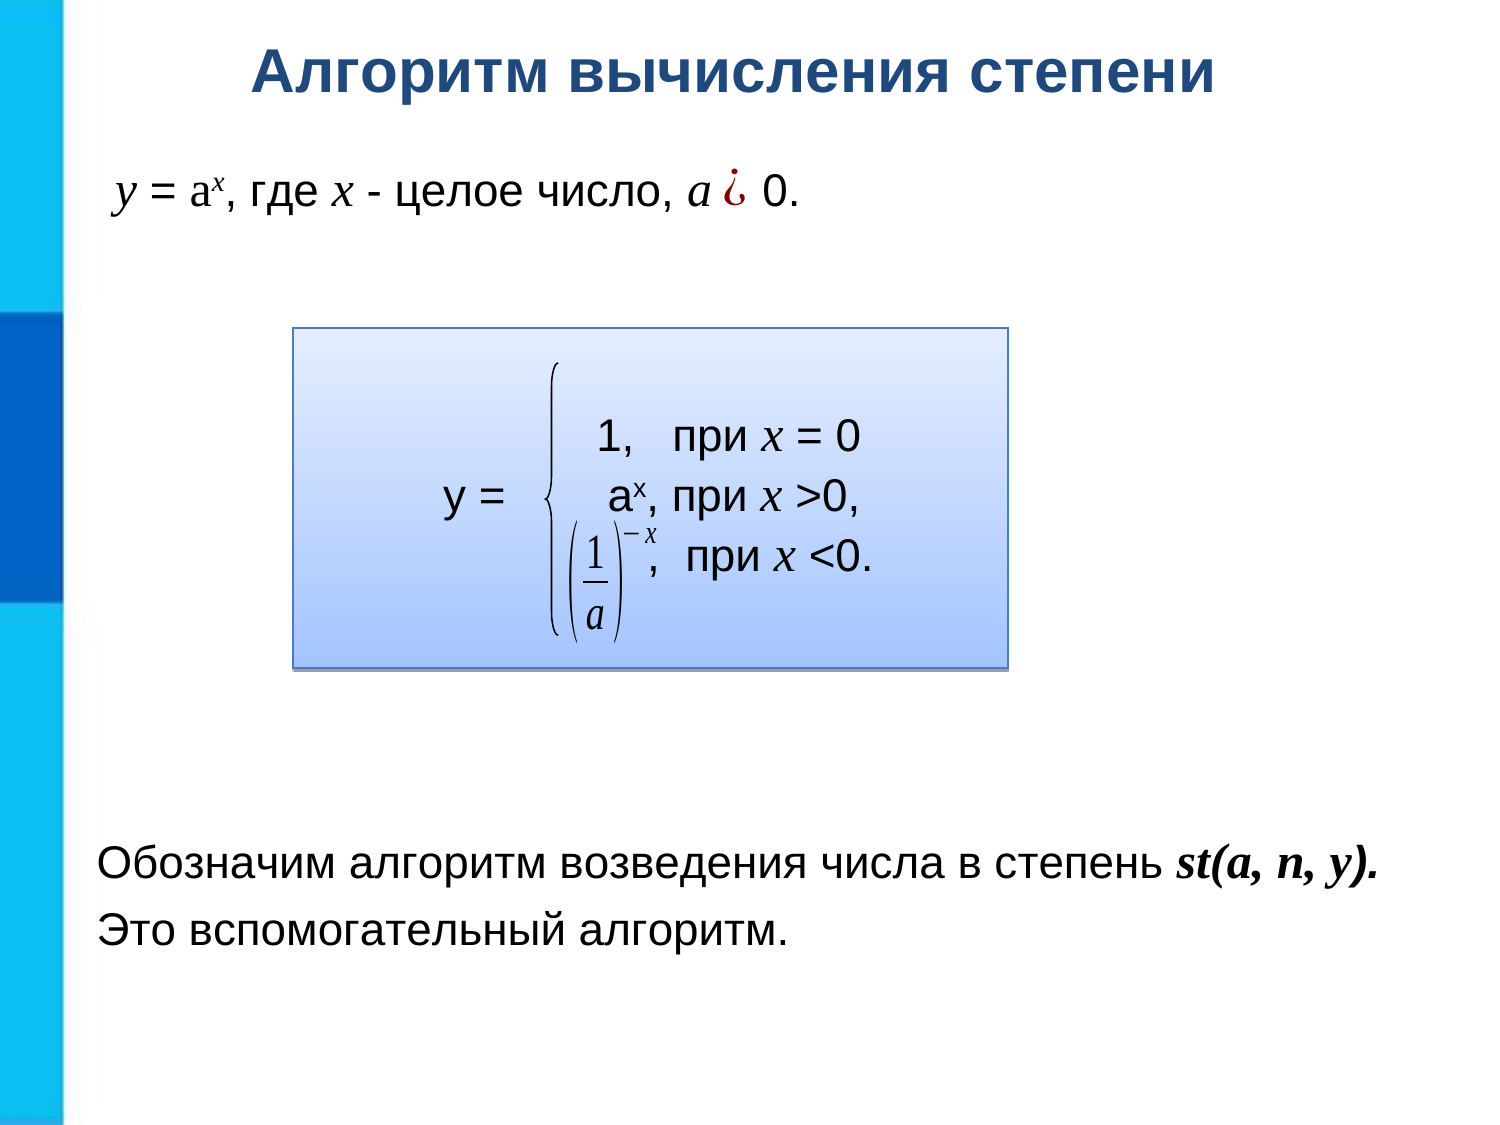

Алгоритм вычисления степени
y = ax, где x - целое число, a 0.
 1, при x = 0
y = ax, при x >0,
 , при x <0.
Обозначим алгоритм возведения числа в степень st(a, n, y).
Это вспомогательный алгоритм.